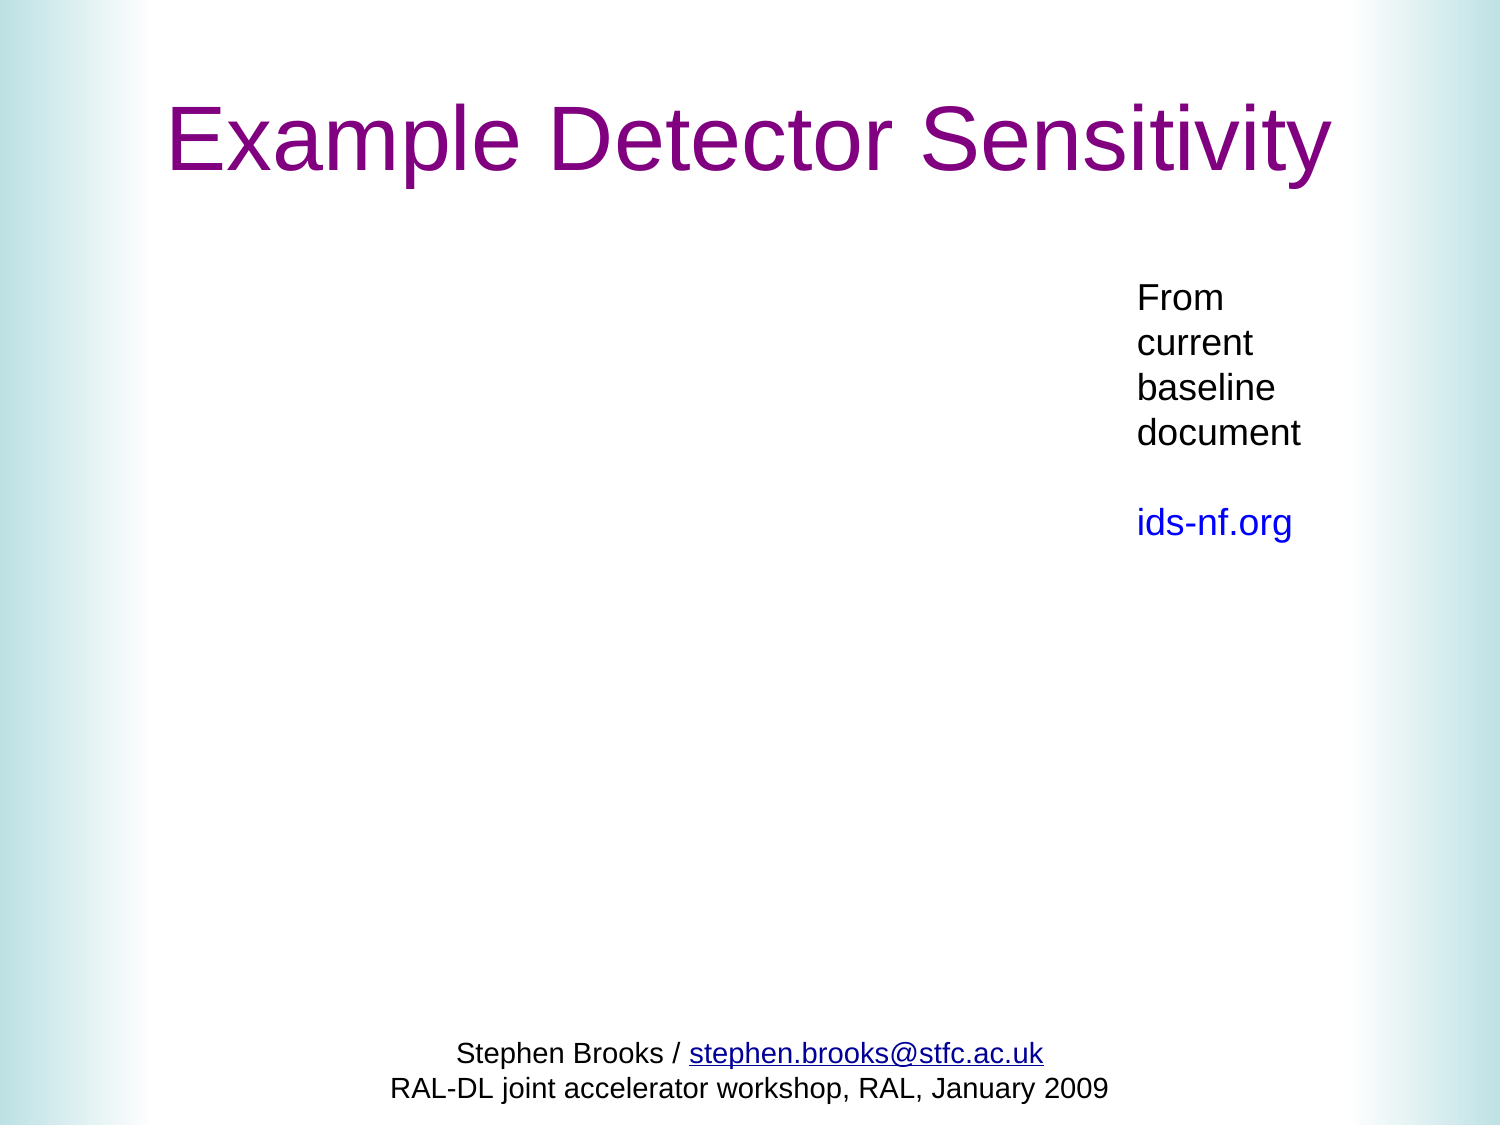

# Example Detector Sensitivity
From current baseline document
ids-nf.org